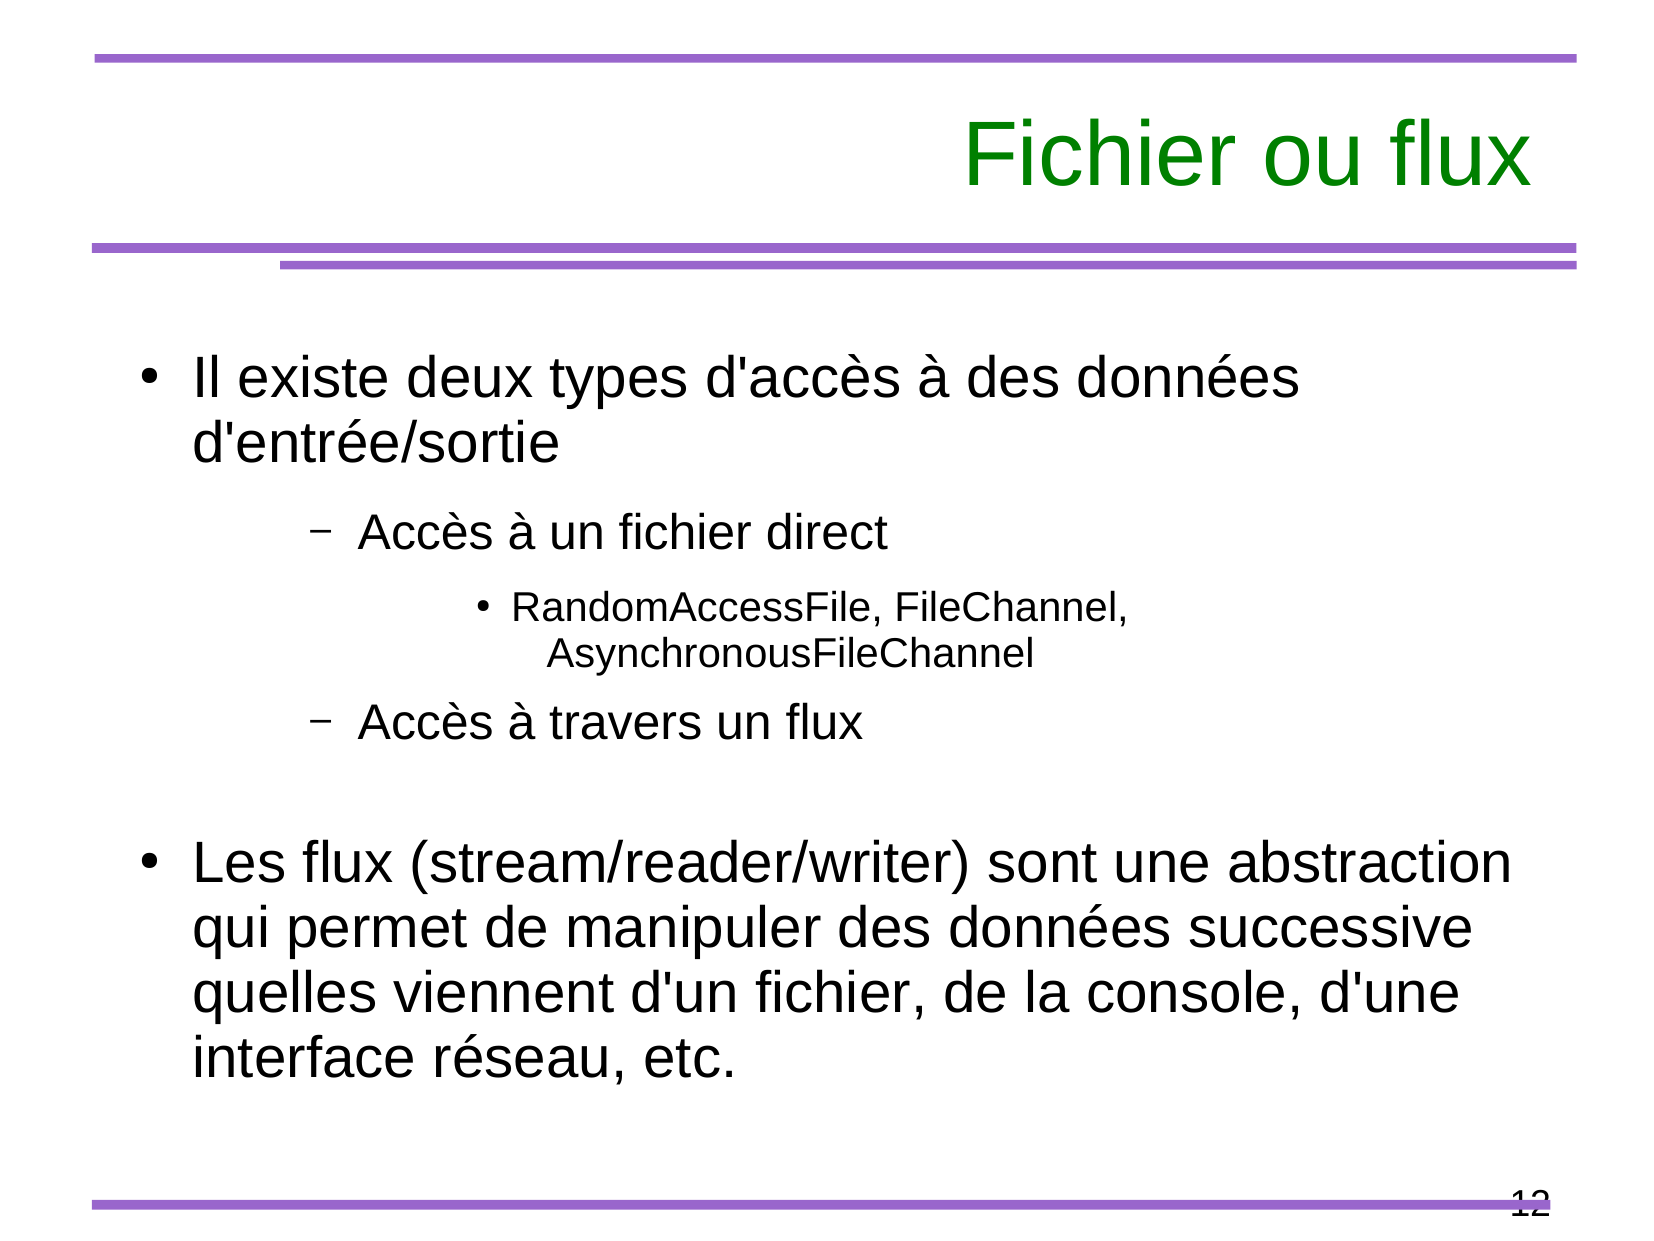

# Fichier ou flux
Il existe deux types d'accès à des données d'entrée/sortie
Accès à un fichier direct
RandomAccessFile, FileChannel, AsynchronousFileChannel
Accès à travers un flux
Les flux (stream/reader/writer) sont une abstraction qui permet de manipuler des données successive quelles viennent d'un fichier, de la console, d'une interface réseau, etc.